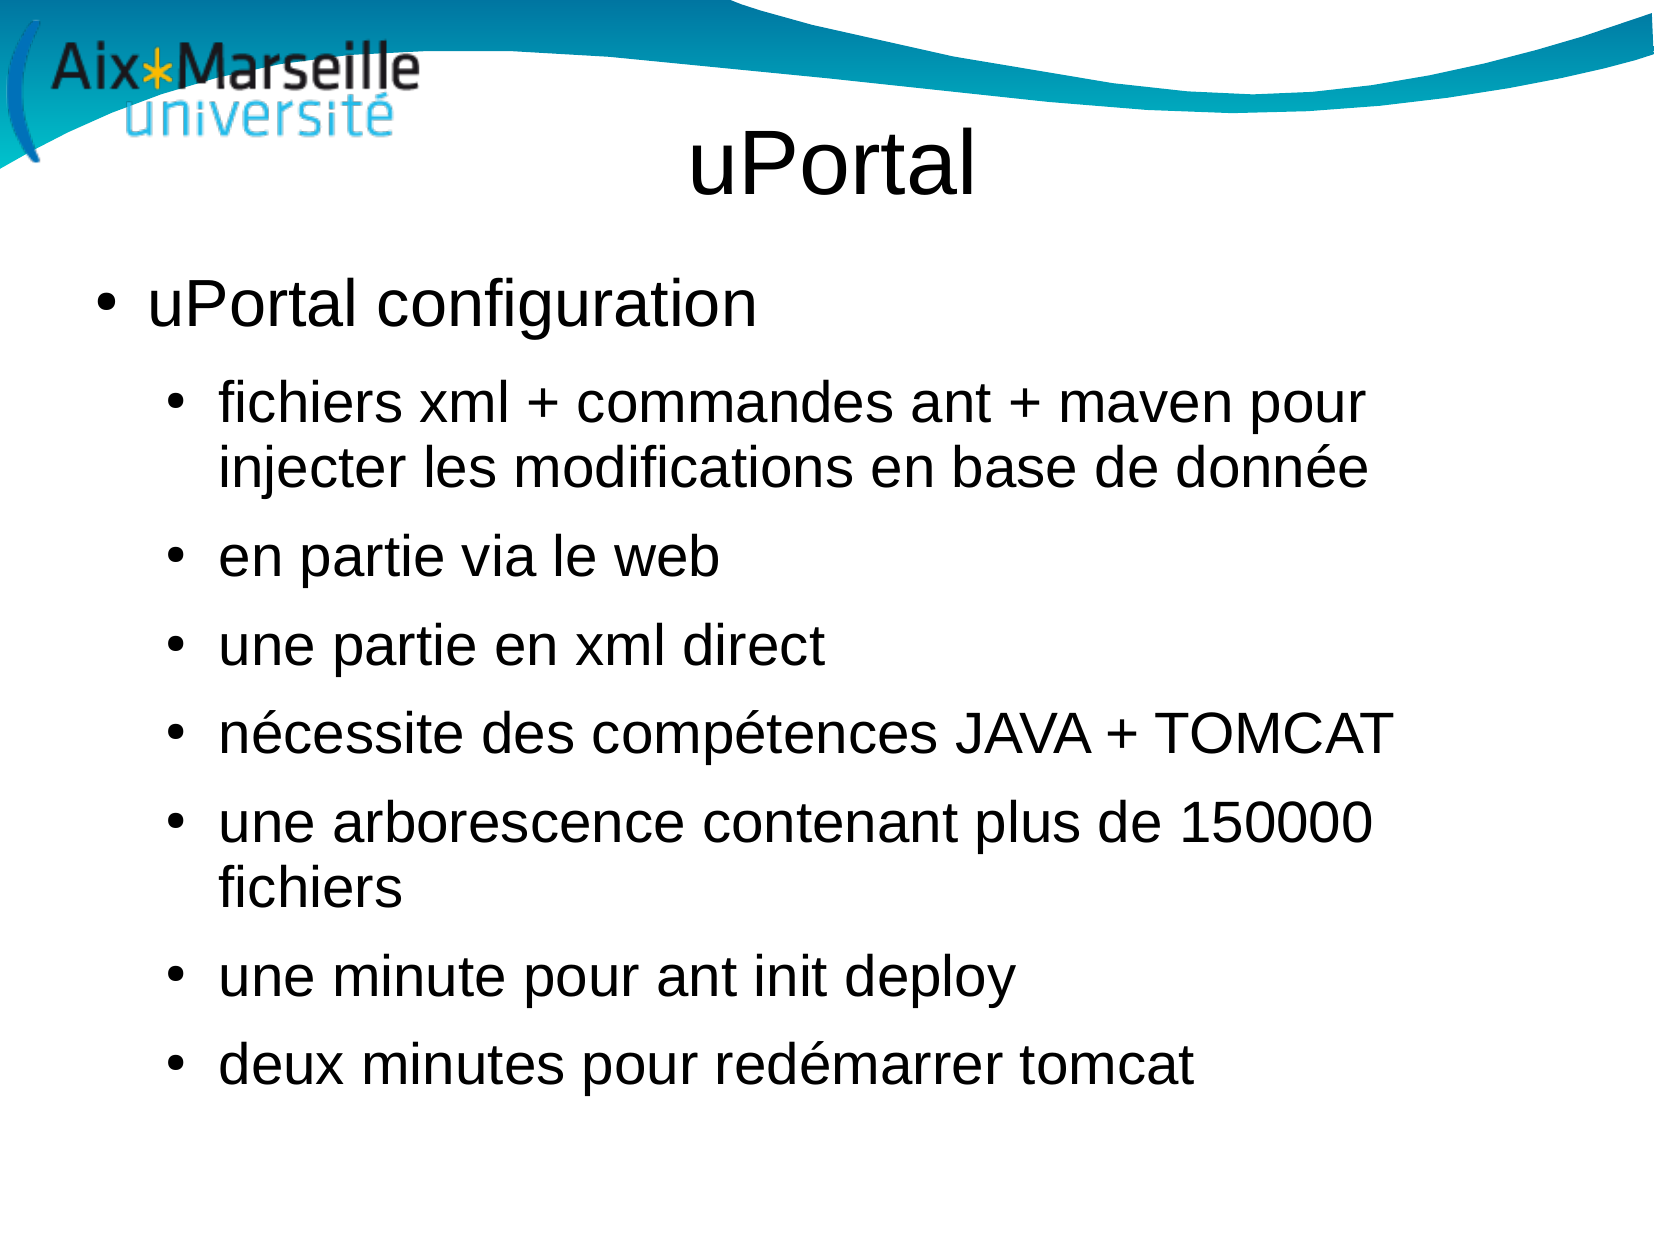

# uPortal
uPortal configuration
fichiers xml + commandes ant + maven pour injecter les modifications en base de donnée
en partie via le web
une partie en xml direct
nécessite des compétences JAVA + TOMCAT
une arborescence contenant plus de 150000 fichiers
une minute pour ant init deploy
deux minutes pour redémarrer tomcat